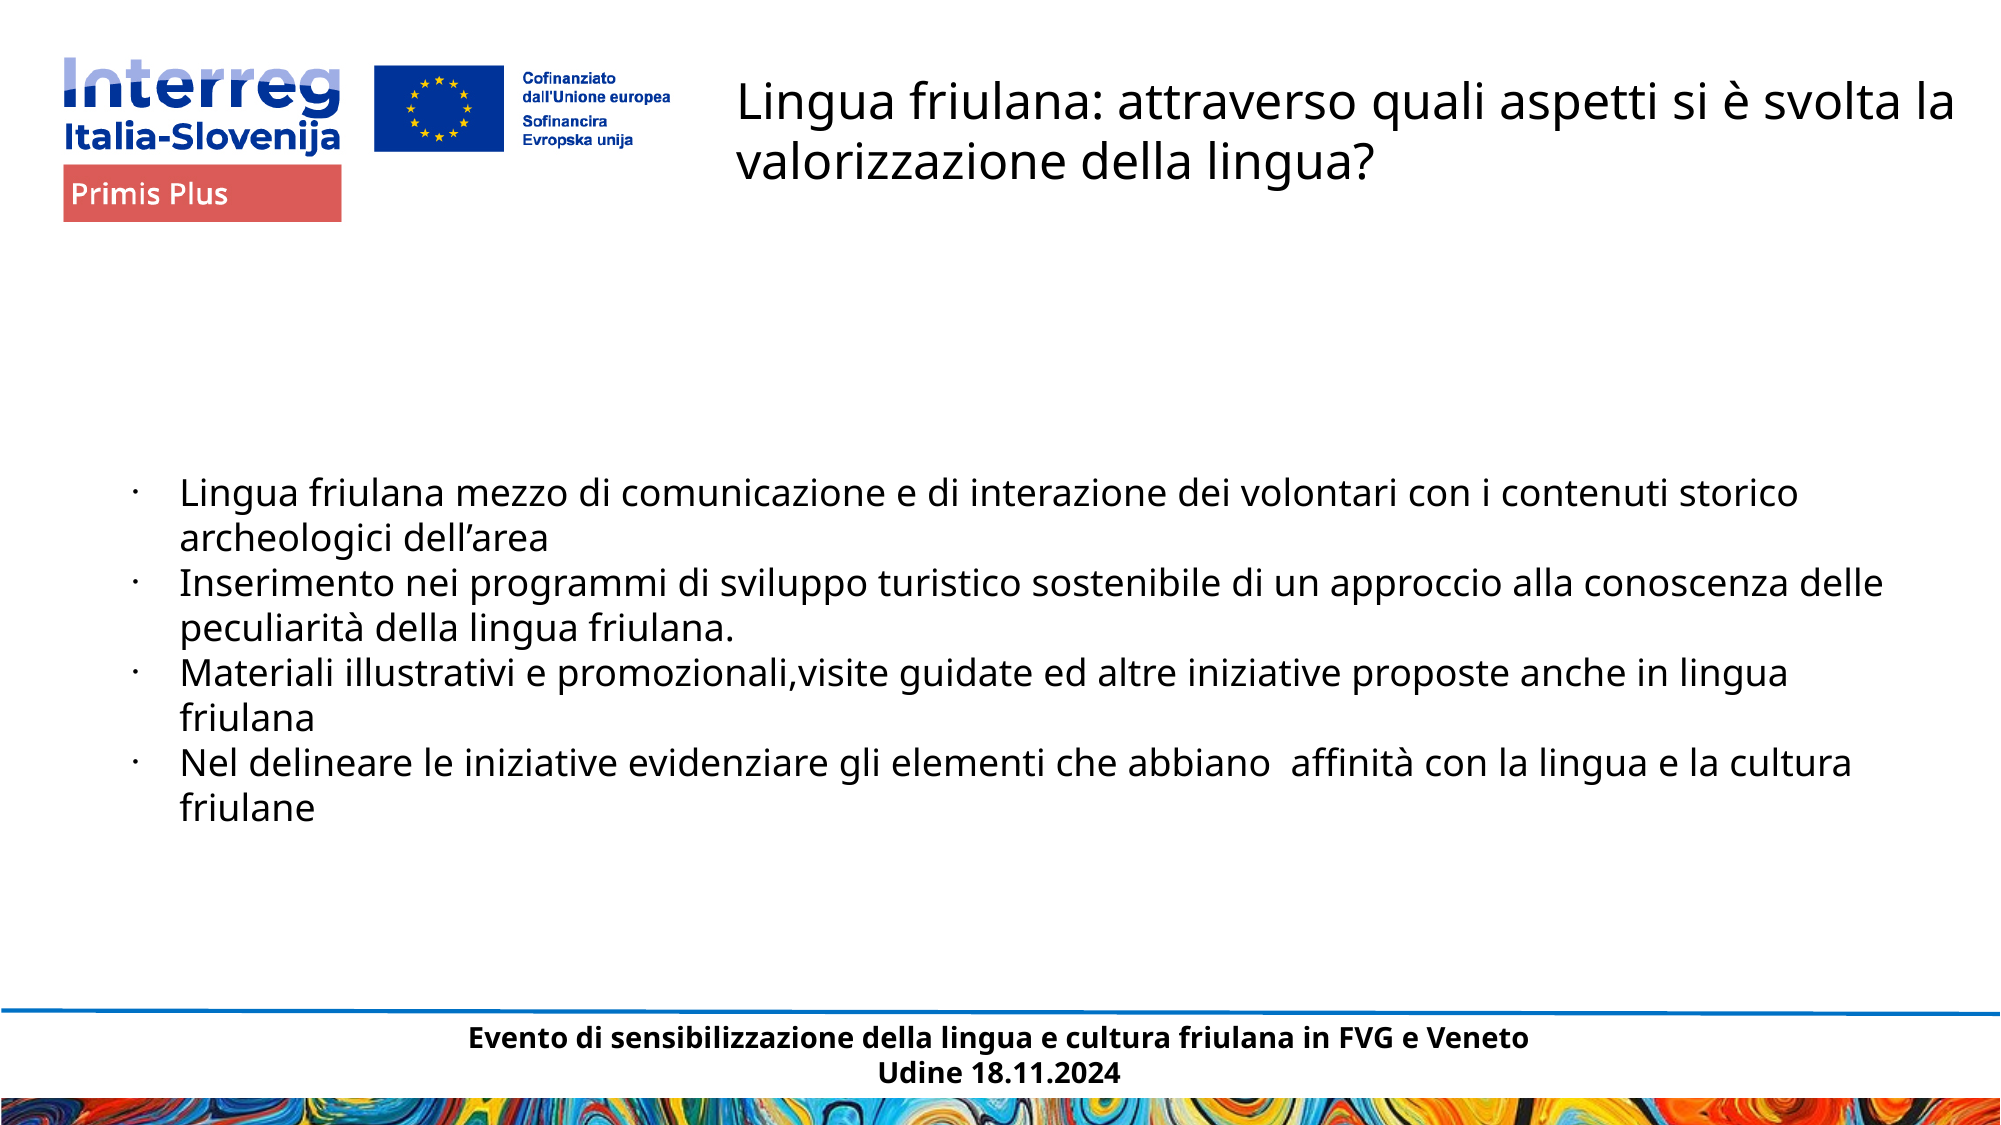

Lingua friulana: attraverso quali aspetti si è svolta la valorizzazione della lingua?
Lingua friulana mezzo di comunicazione e di interazione dei volontari con i contenuti storico archeologici dell’area
Inserimento nei programmi di sviluppo turistico sostenibile di un approccio alla conoscenza delle peculiarità della lingua friulana.
Materiali illustrativi e promozionali,visite guidate ed altre iniziative proposte anche in lingua friulana
Nel delineare le iniziative evidenziare gli elementi che abbiano affinità con la lingua e la cultura friulane
Evento di sensibilizzazione della lingua e cultura friulana in FVG e Veneto
Udine 18.11.2024